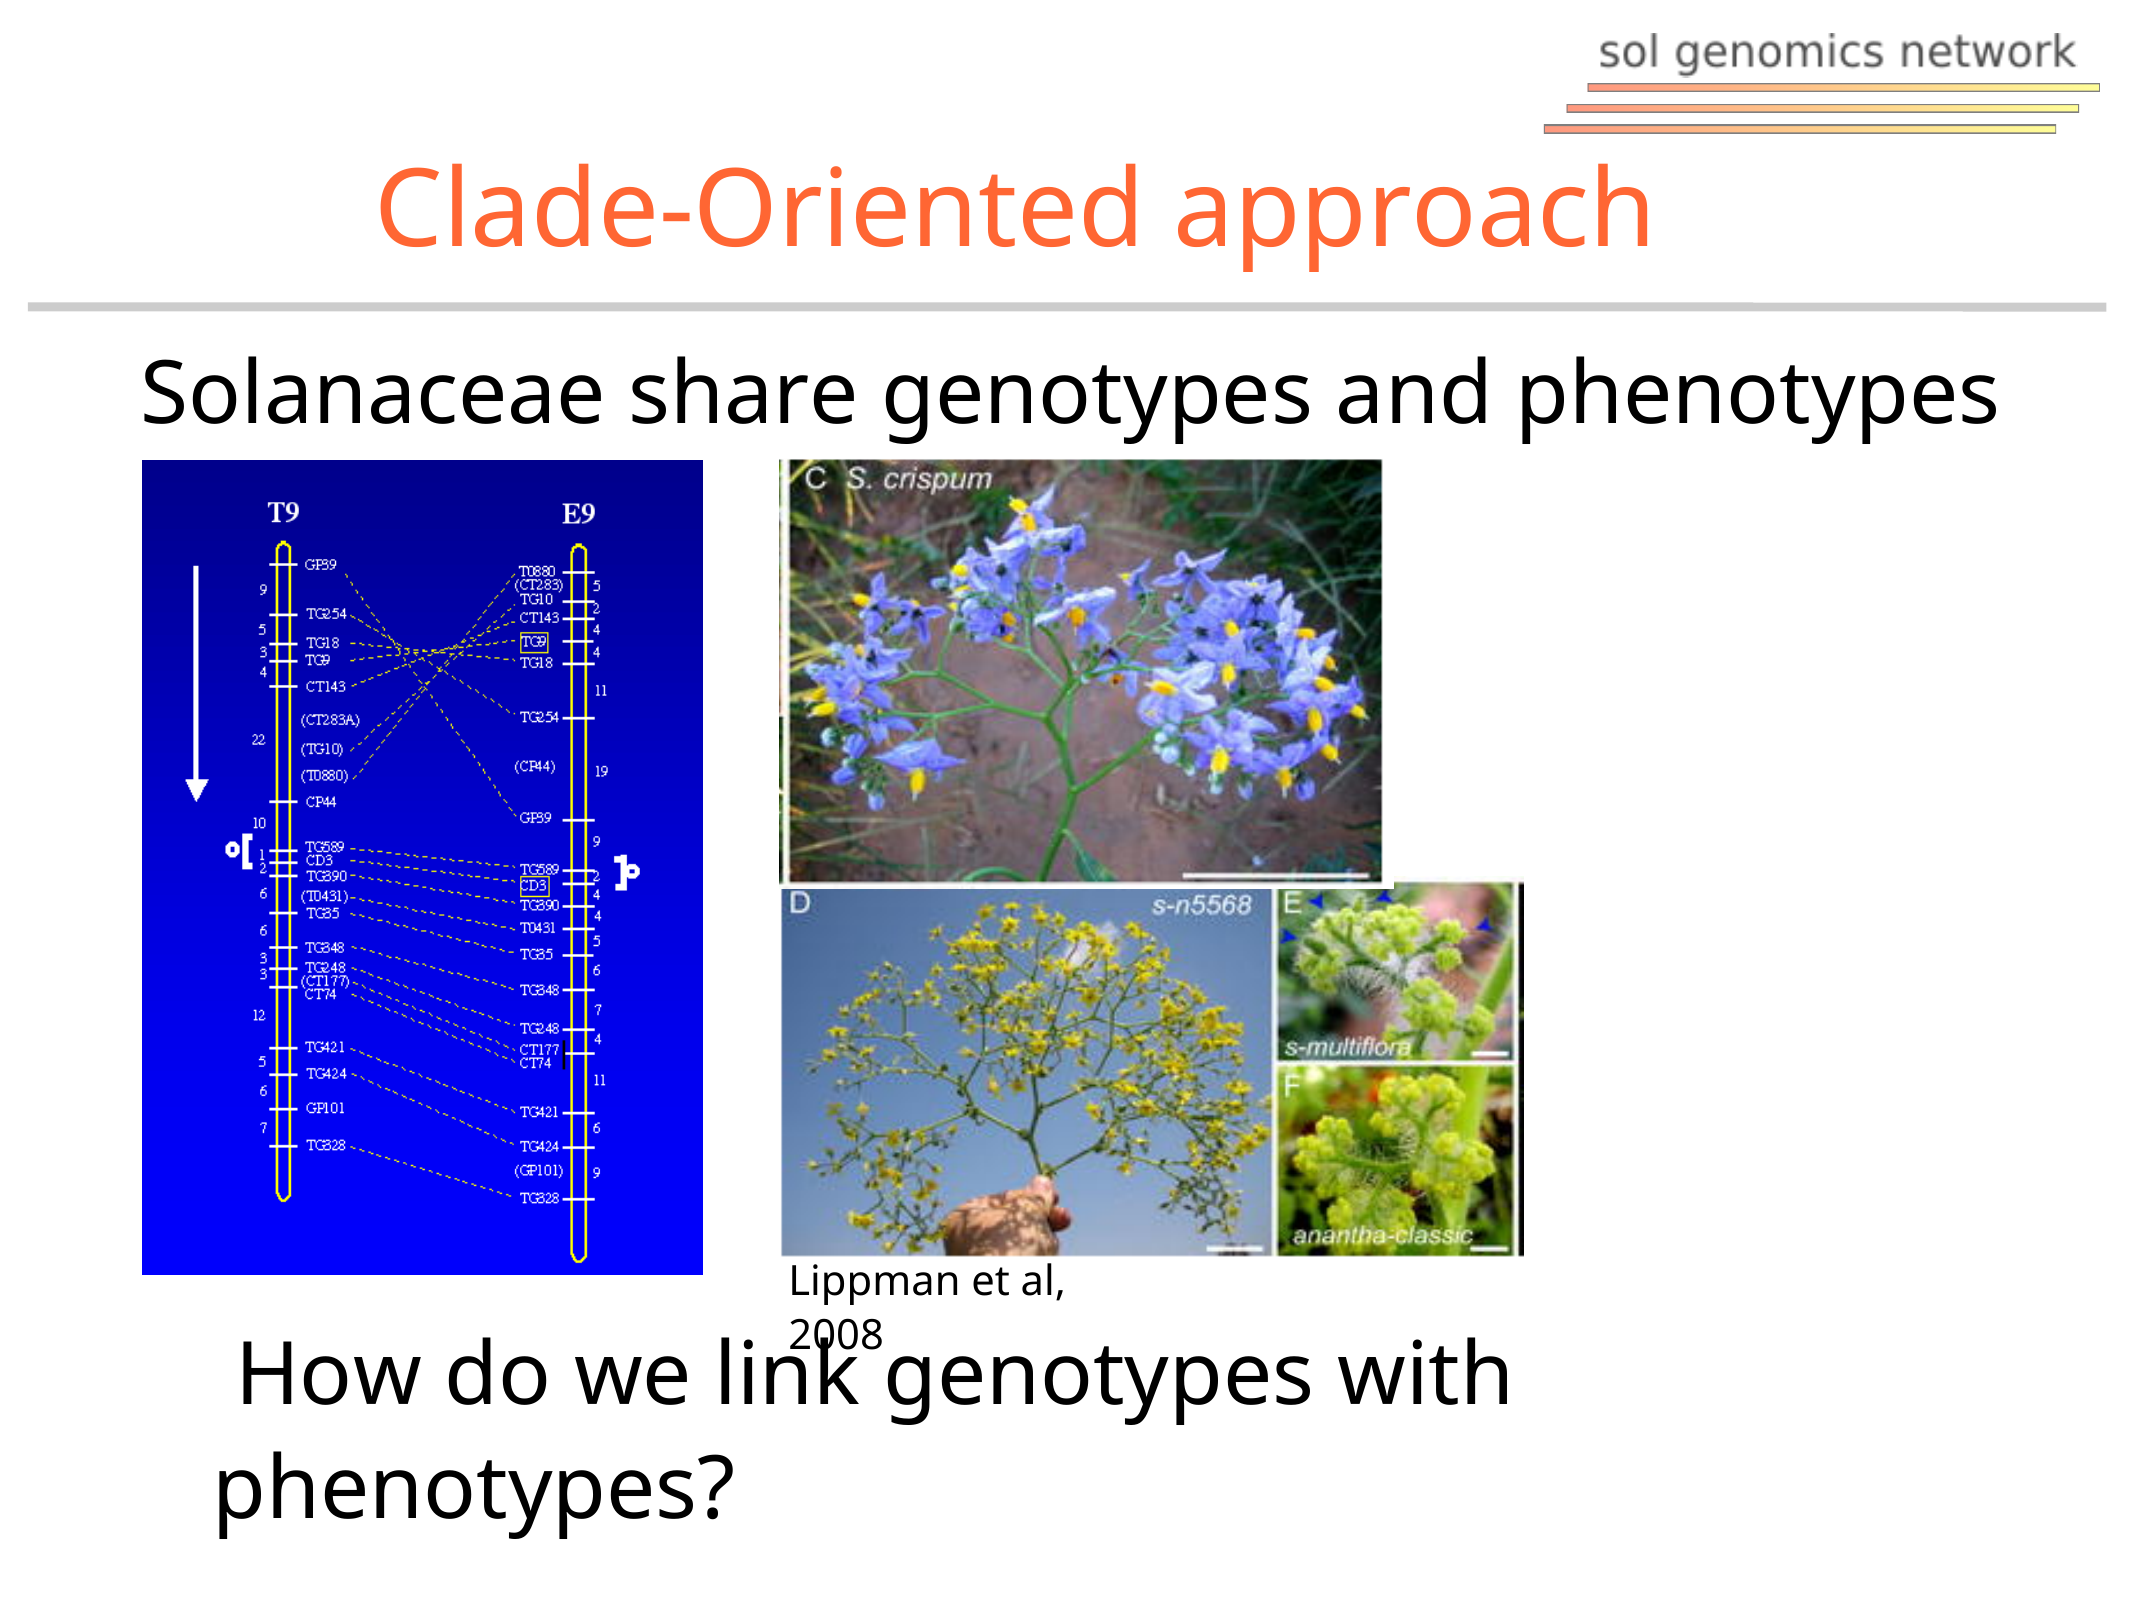

Clade-Oriented approach
Solanaceae share genotypes and phenotypes
Lippman et al, 2008
 How do we link genotypes with phenotypes?